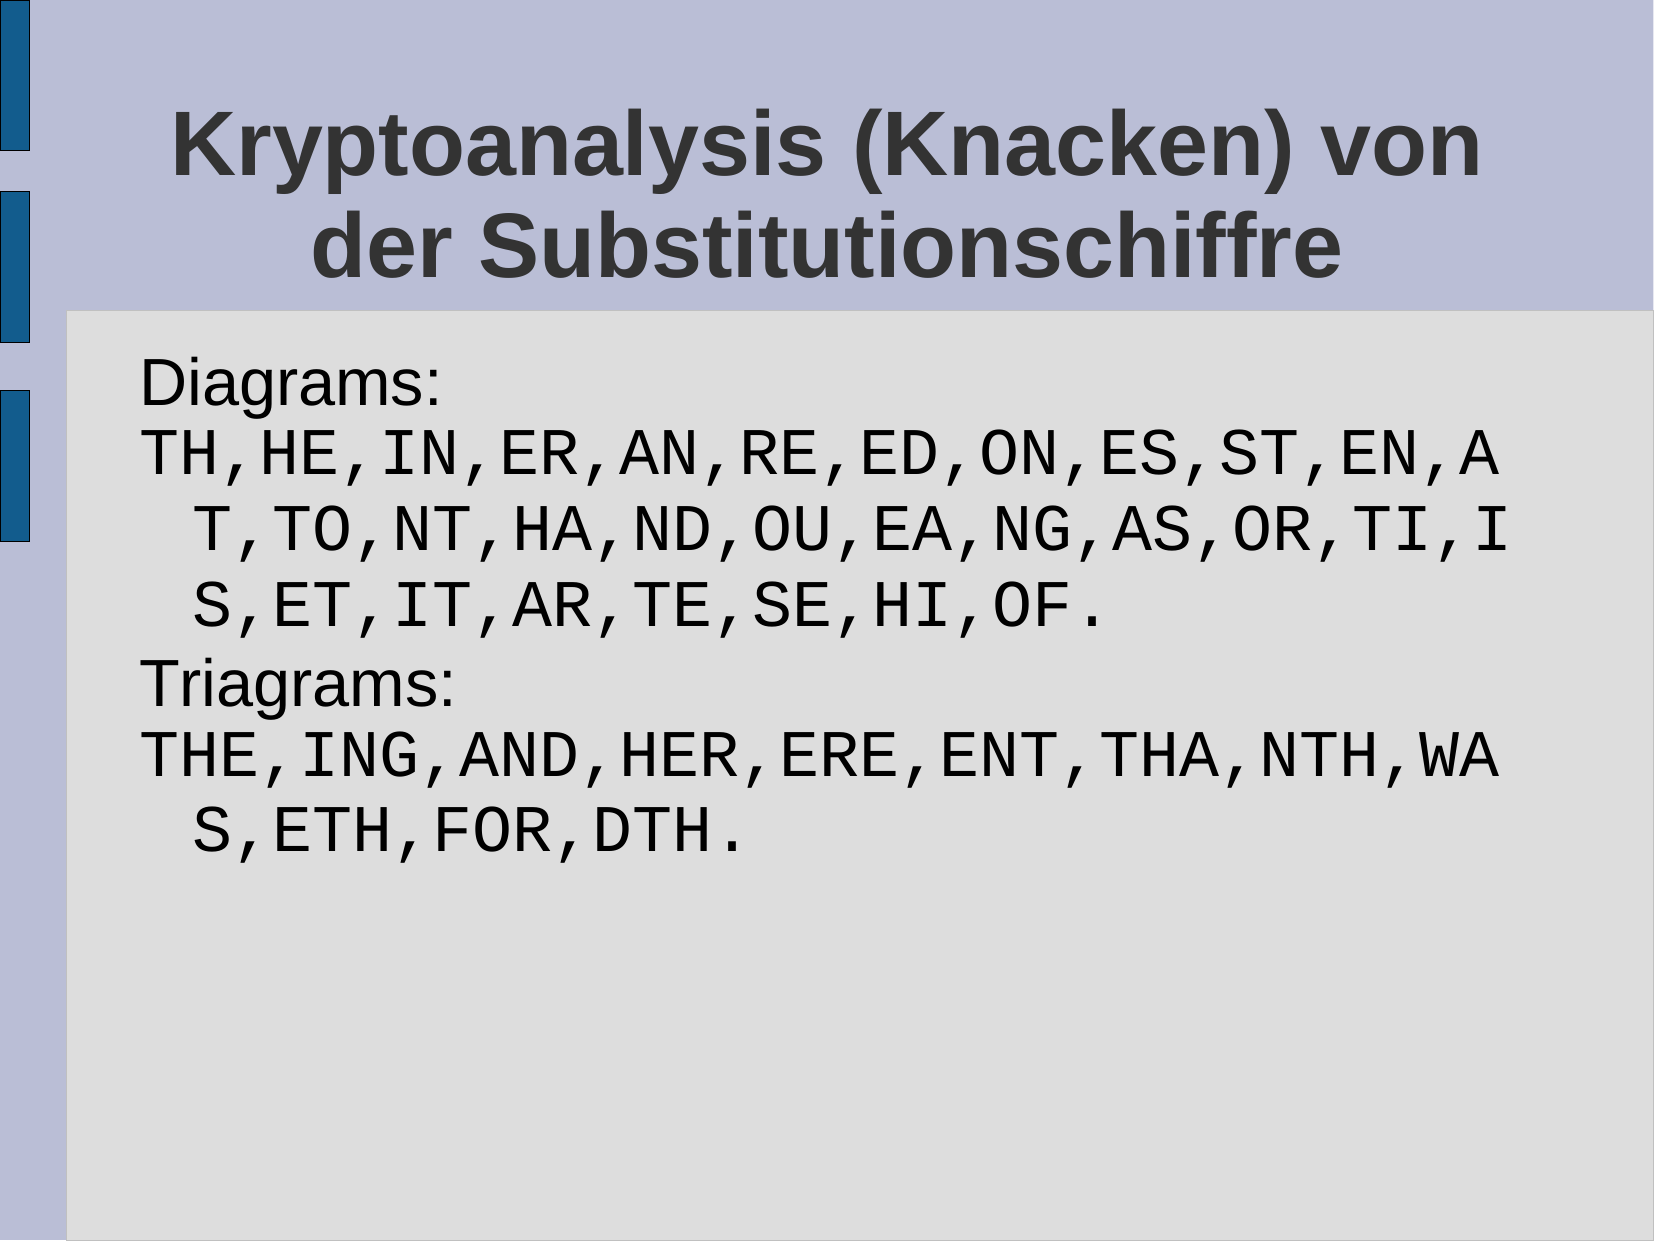

# Kryptoanalysis (Knacken) von der Substitutionschiffre
Diagrams:
TH,HE,IN,ER,AN,RE,ED,ON,ES,ST,EN,AT,TO,NT,HA,ND,OU,EA,NG,AS,OR,TI,IS,ET,IT,AR,TE,SE,HI,OF.
Triagrams:
THE,ING,AND,HER,ERE,ENT,THA,NTH,WAS,ETH,FOR,DTH.